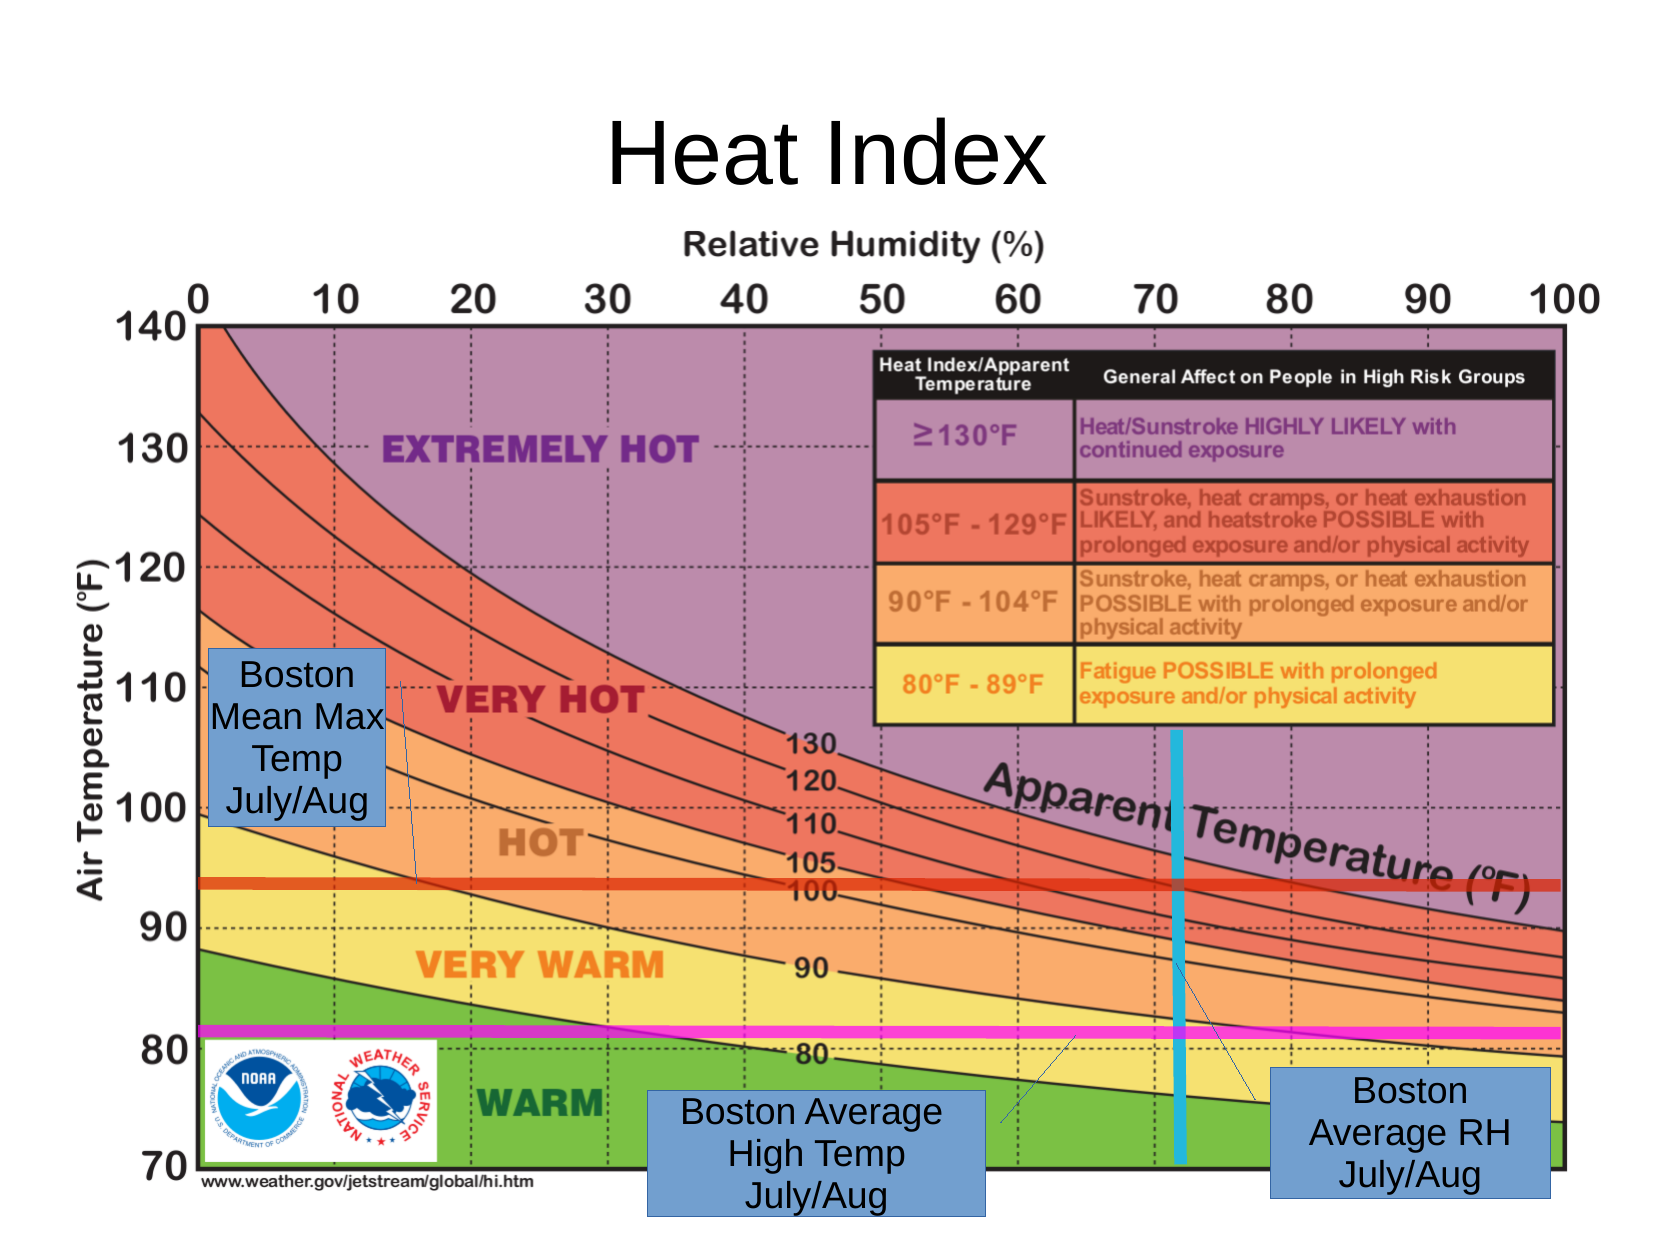

# Heat Index
Boston
Mean Max
Temp
July/Aug
Boston
Average RH
July/Aug
Boston Average
High Temp
July/Aug